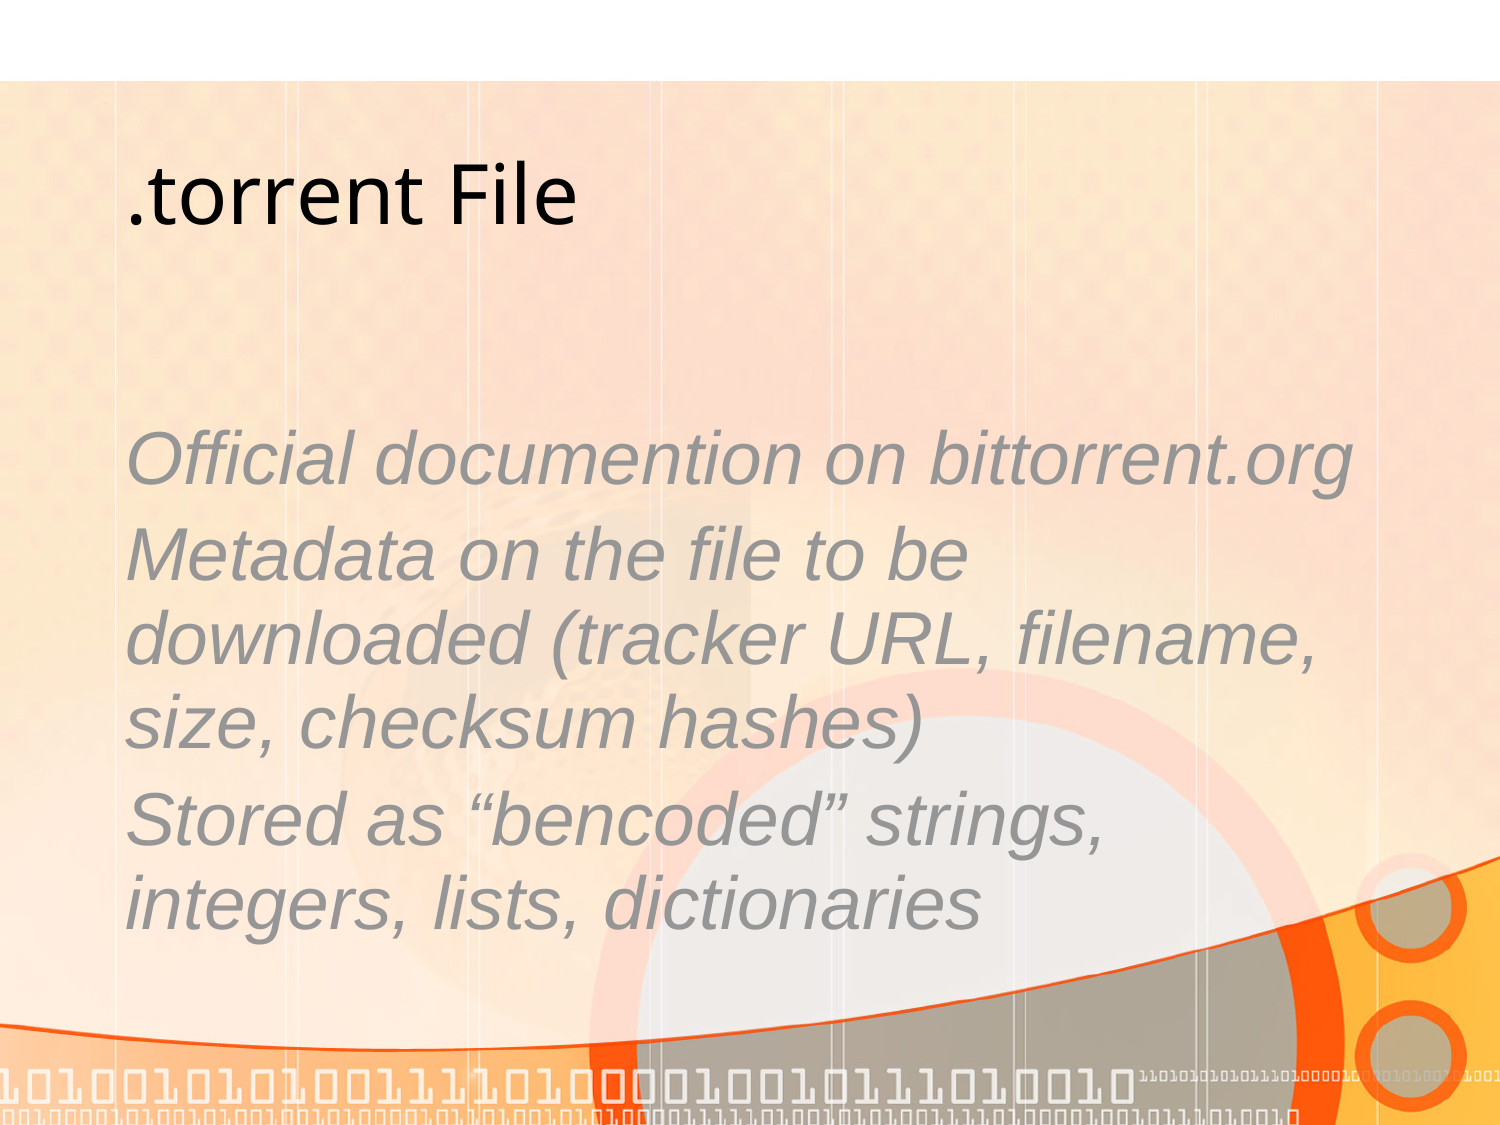

# .torrent File
Official documention on bittorrent.org
Metadata on the file to be downloaded (tracker URL, filename, size, checksum hashes)
Stored as “bencoded” strings, integers, lists, dictionaries